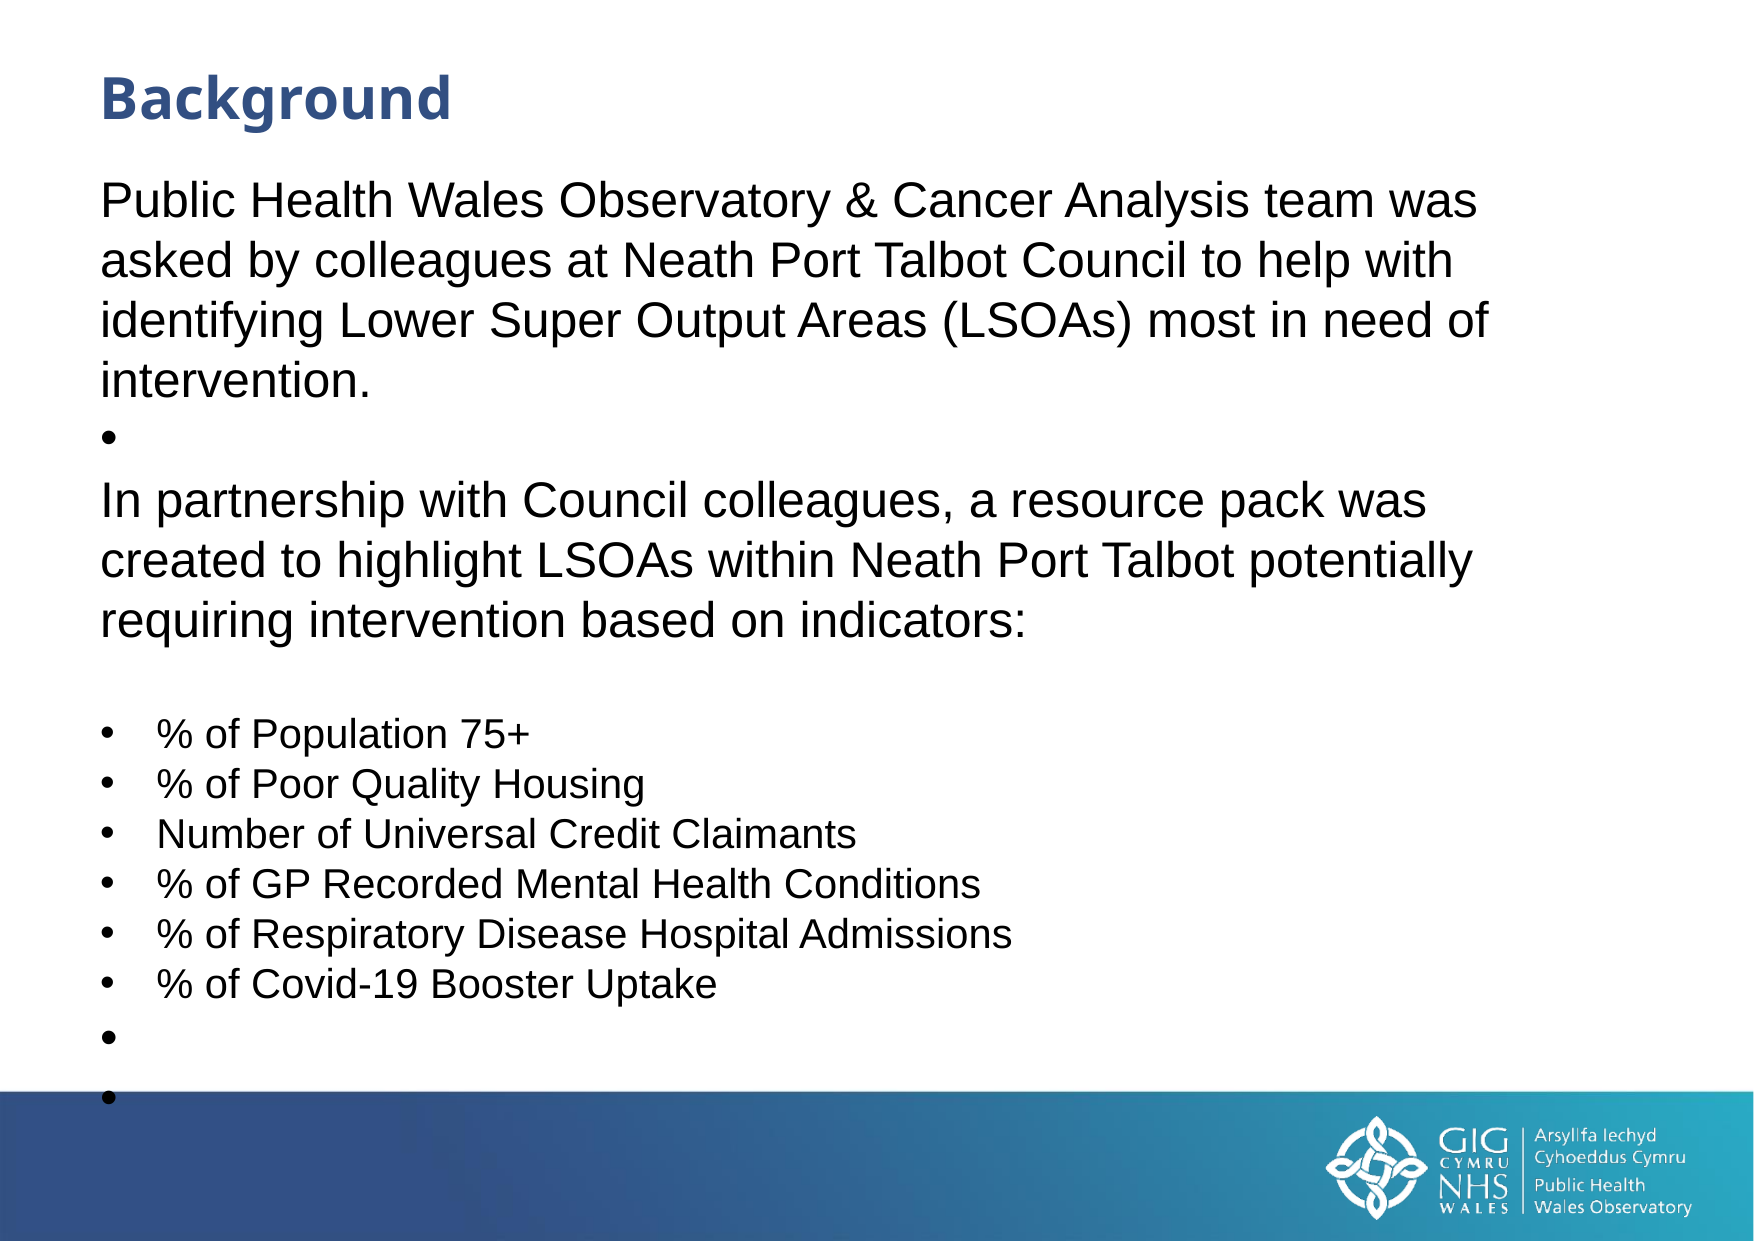

Background
Public Health Wales Observatory & Cancer Analysis team was asked by colleagues at Neath Port Talbot Council to help with identifying Lower Super Output Areas (LSOAs) most in need of intervention.
In partnership with Council colleagues, a resource pack was created to highlight LSOAs within Neath Port Talbot potentially requiring intervention based on indicators:
% of Population 75+
% of Poor Quality Housing
Number of Universal Credit Claimants
% of GP Recorded Mental Health Conditions
% of Respiratory Disease Hospital Admissions
% of Covid-19 Booster Uptake